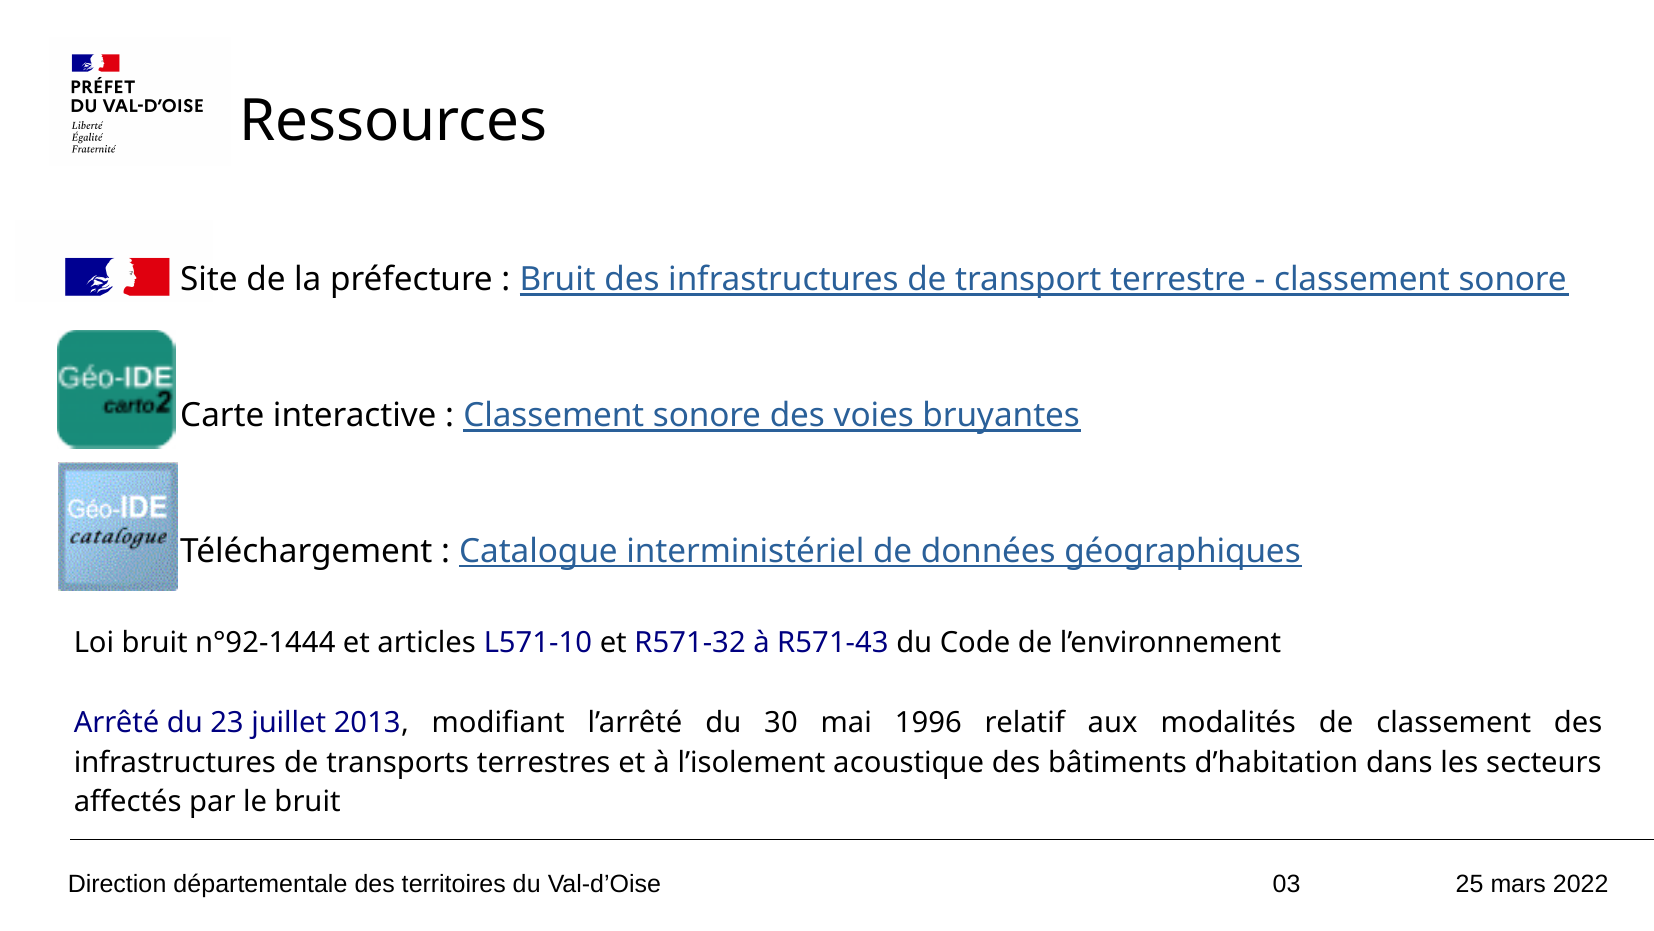

Ressources
Site de la préfecture : Bruit des infrastructures de transport terrestre - classement sonore
Carte interactive : Classement sonore des voies bruyantes
Téléchargement : Catalogue interministériel de données géographiques
Loi bruit n°92-1444 et articles L571-10 et R571-32 à R571-43 du Code de l’environnement
Arrêté du 23 juillet 2013, modifiant l’arrêté du 30 mai 1996 relatif aux modalités de classement des infrastructures de transports terrestres et à l’isolement acoustique des bâtiments d’habitation dans les secteurs affectés par le bruit
Direction départementale des territoires du Val-d’Oise
25 mars 2022
03